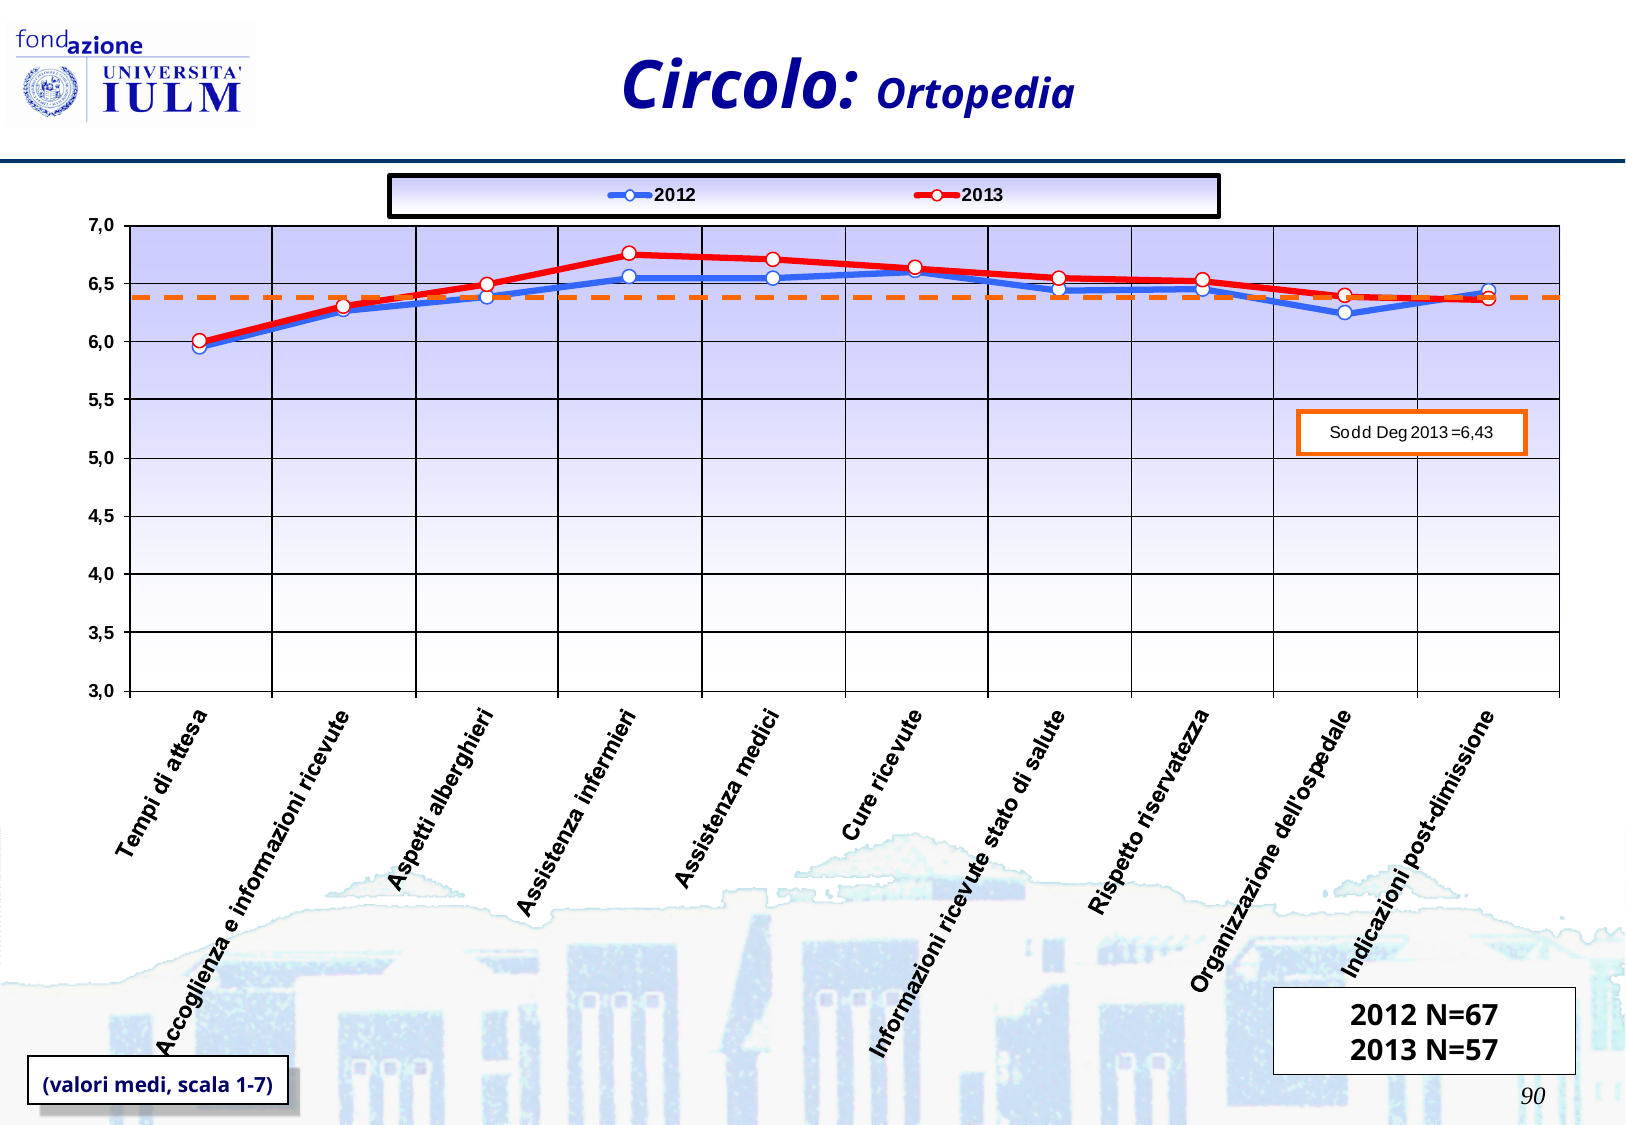

Circolo: Ortopedia
2012 N=67
2013 N=57
(valori medi, scala 1-7)